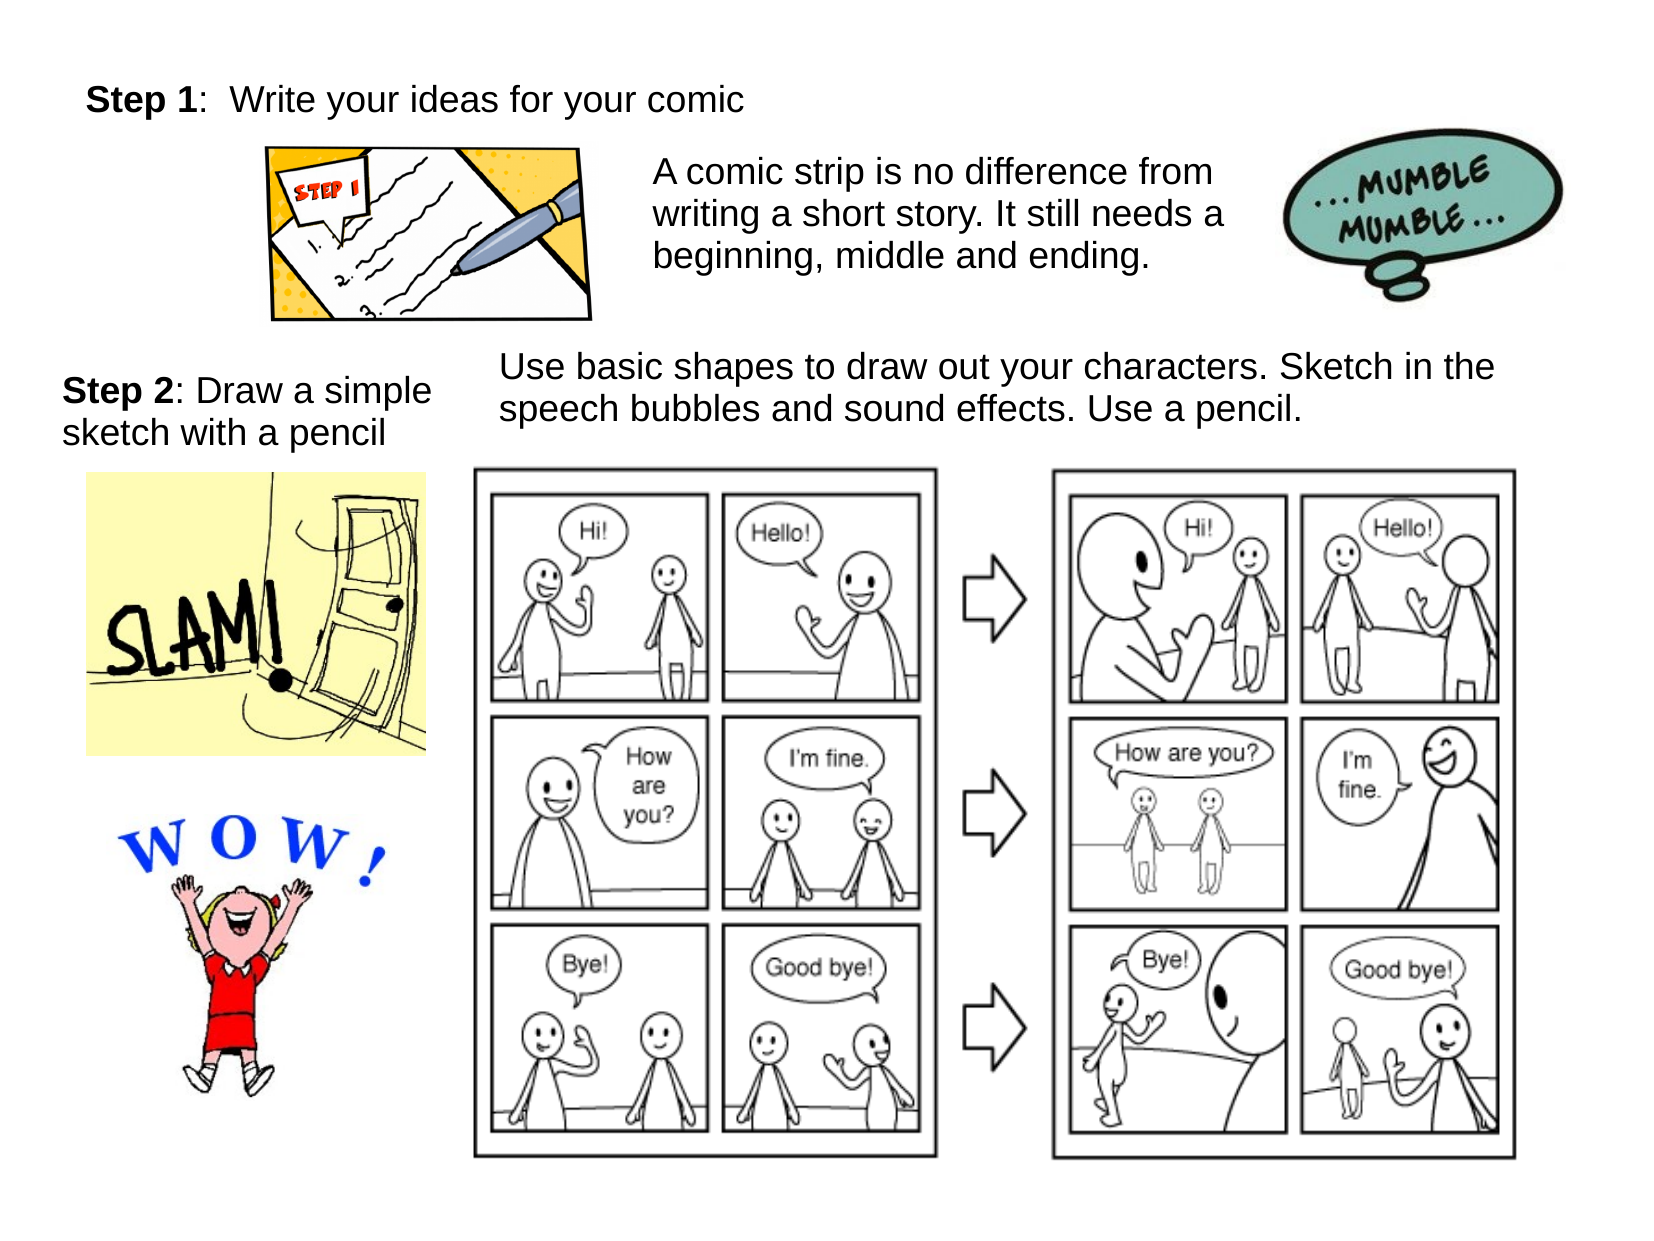

Step 1: Write your ideas for your comic
A comic strip is no difference from writing a short story. It still needs a beginning, middle and ending.
Use basic shapes to draw out your characters. Sketch in the speech bubbles and sound effects. Use a pencil.
Step 2: Draw a simple sketch with a pencil